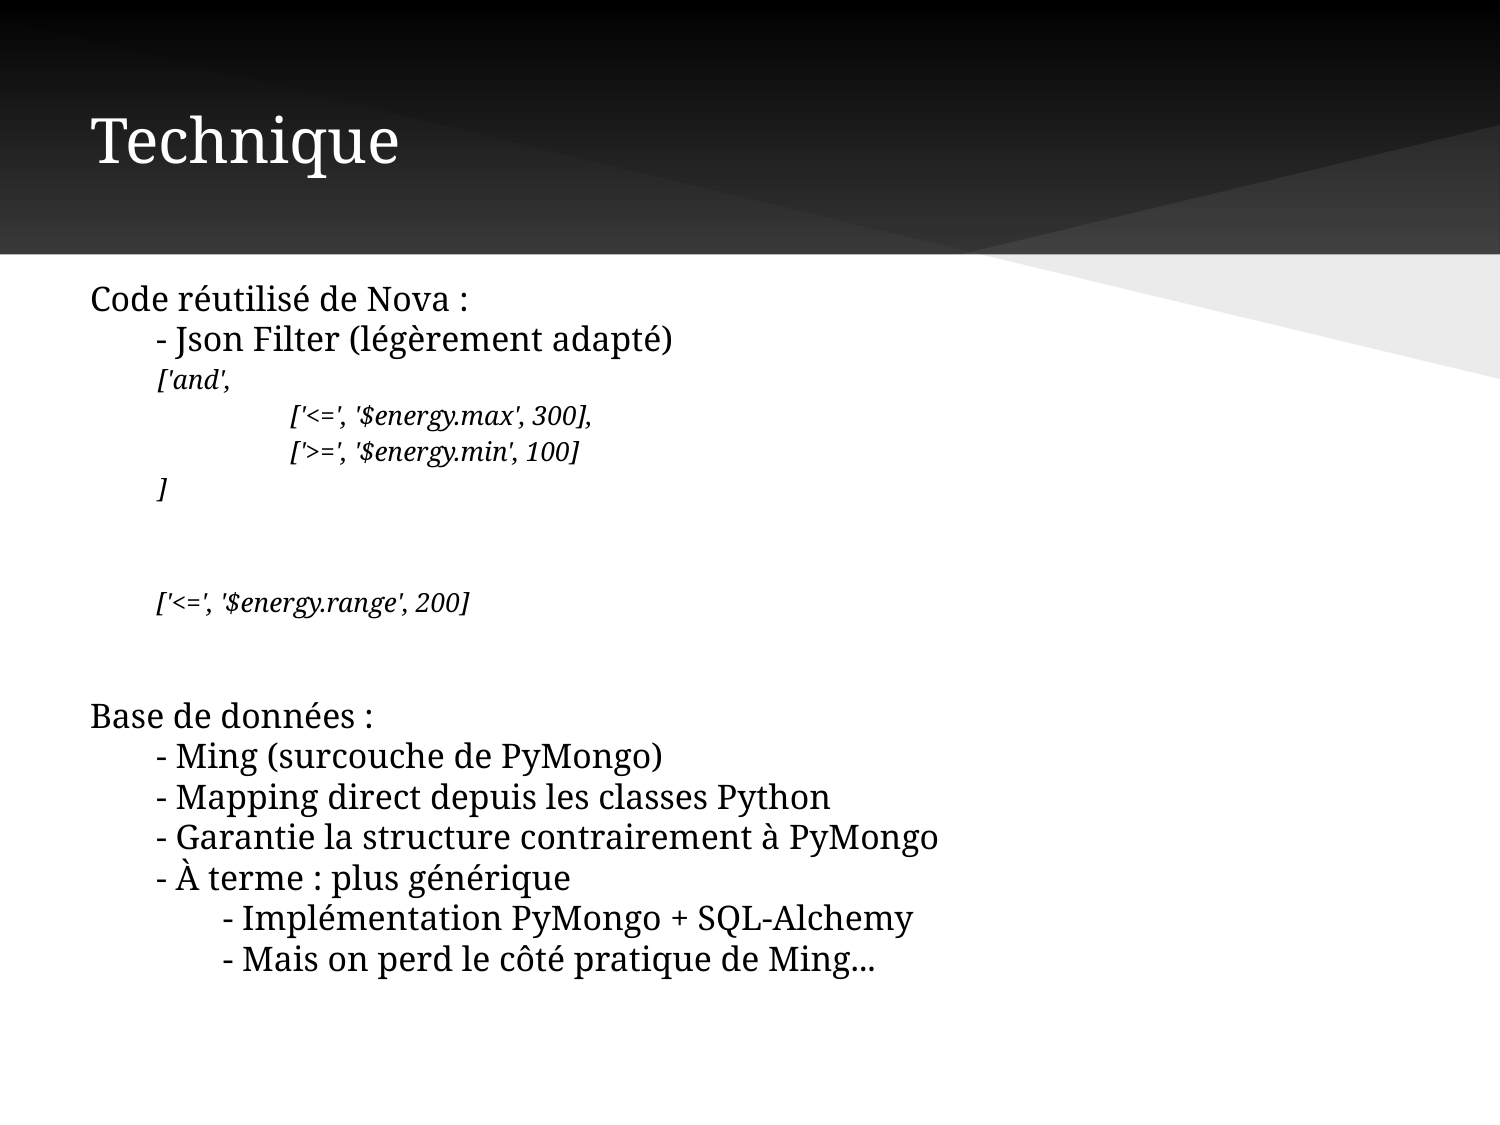

# Technique
Code réutilisé de Nova :
	- Json Filter (légèrement adapté)
['and',
 		['<=', '$energy.max', 300],
 		['>=', '$energy.min', 100]
]
	['<=', '$energy.range', 200]
Base de données :
	- Ming (surcouche de PyMongo)
	- Mapping direct depuis les classes Python
	- Garantie la structure contrairement à PyMongo
	- À terme : plus générique
		- Implémentation PyMongo + SQL-Alchemy
		- Mais on perd le côté pratique de Ming...